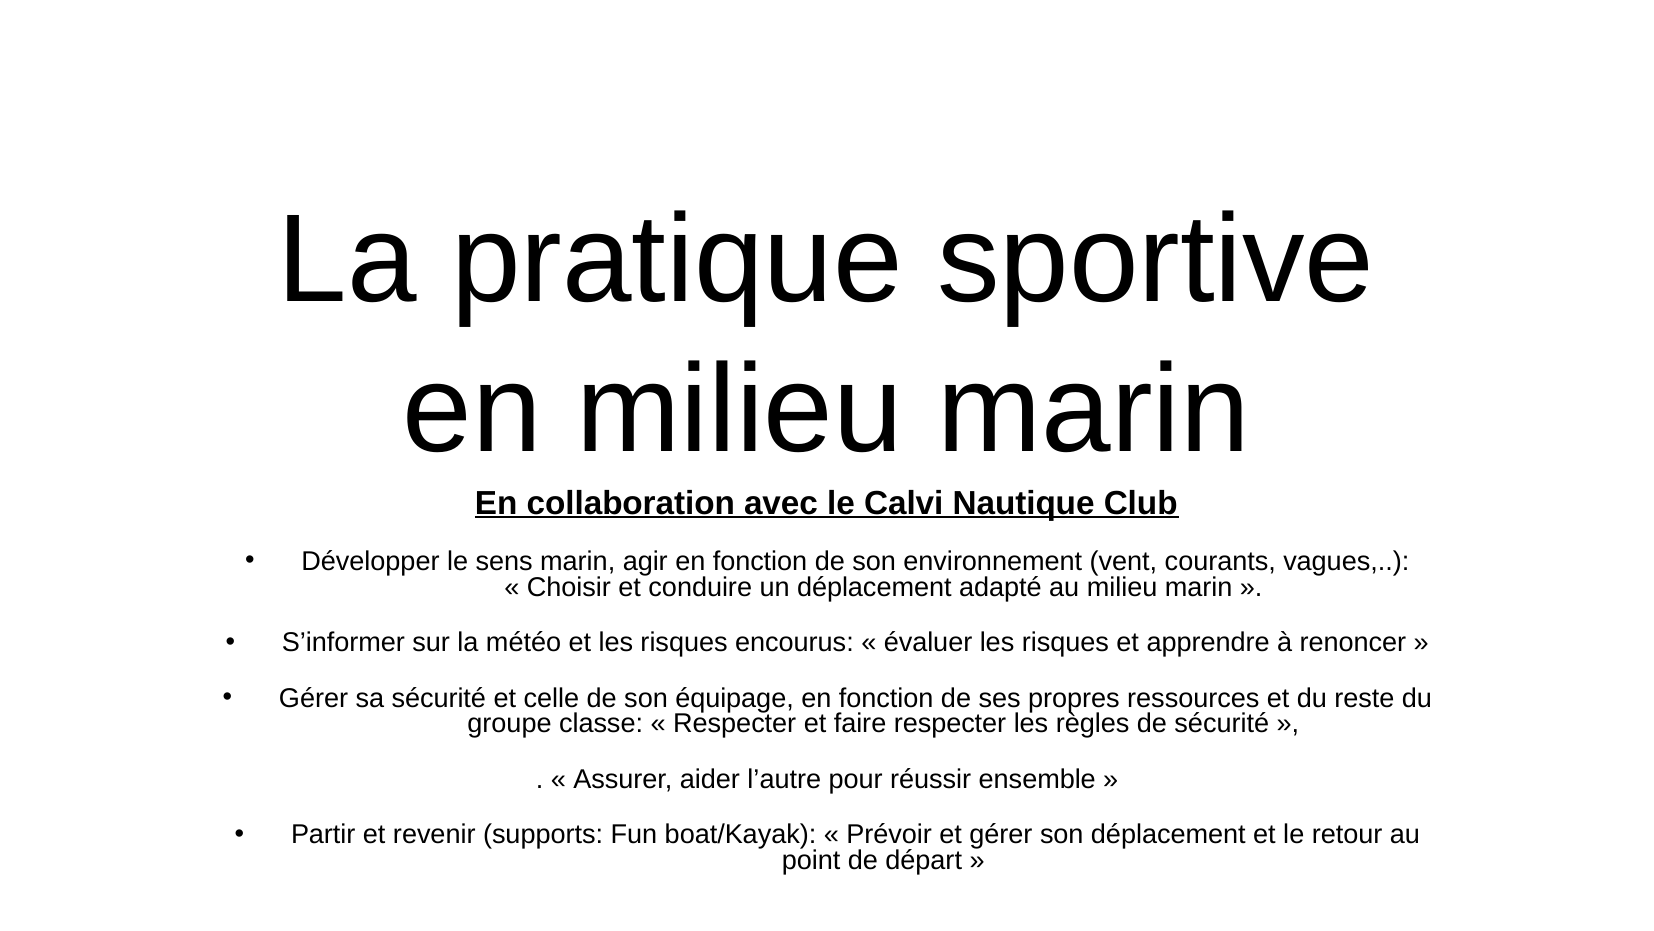

# La pratique sportive en milieu marin
En collaboration avec le Calvi Nautique Club
Développer le sens marin, agir en fonction de son environnement (vent, courants, vagues,..): « Choisir et conduire un déplacement adapté au milieu marin ».
S’informer sur la météo et les risques encourus: « évaluer les risques et apprendre à renoncer »
Gérer sa sécurité et celle de son équipage, en fonction de ses propres ressources et du reste du groupe classe: « Respecter et faire respecter les règles de sécurité »,
. « Assurer, aider l’autre pour réussir ensemble »
Partir et revenir (supports: Fun boat/Kayak): « Prévoir et gérer son déplacement et le retour au point de départ »